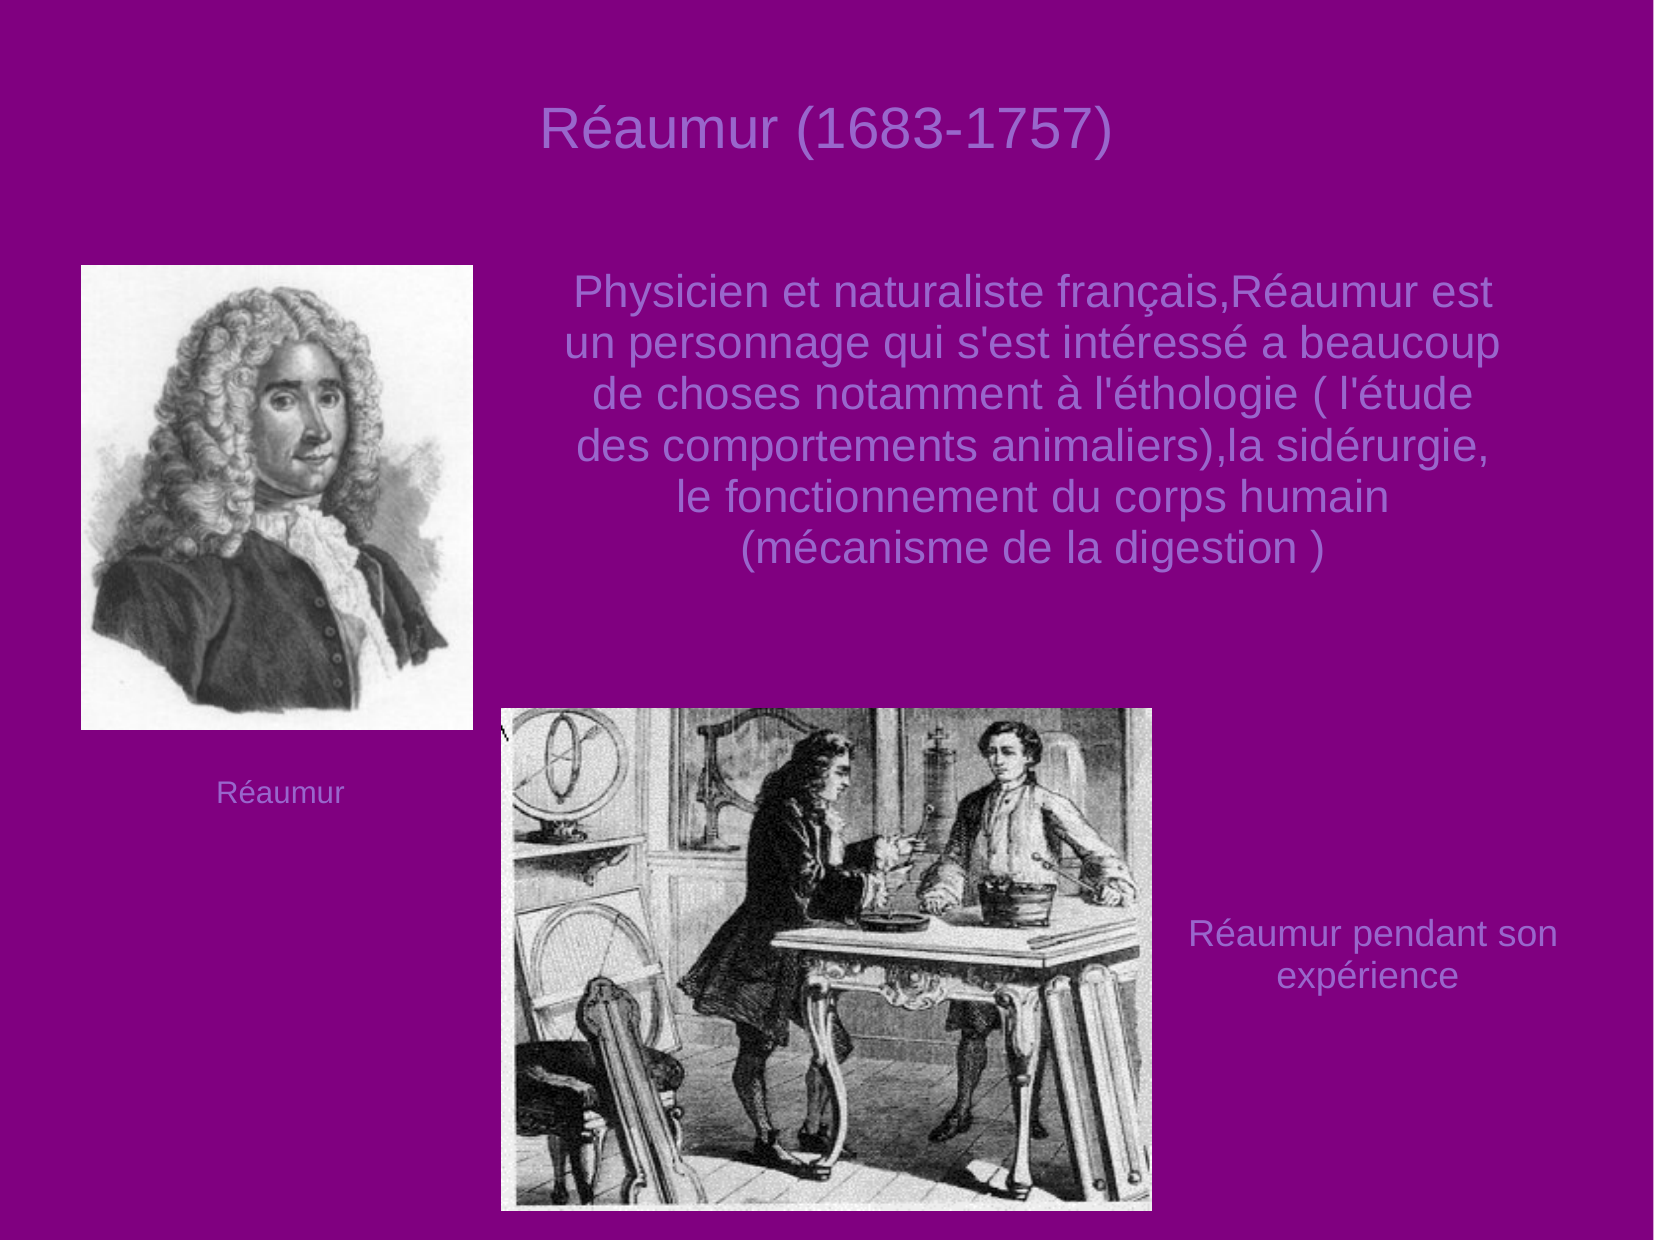

Réaumur (1683-1757)
Physicien et naturaliste français,Réaumur est un personnage qui s'est intéressé a beaucoup de choses notamment à l'éthologie ( l'étude des comportements animaliers),la sidérurgie, le fonctionnement du corps humain (mécanisme de la digestion )
Réaumur
Réaumur pendant son expérience